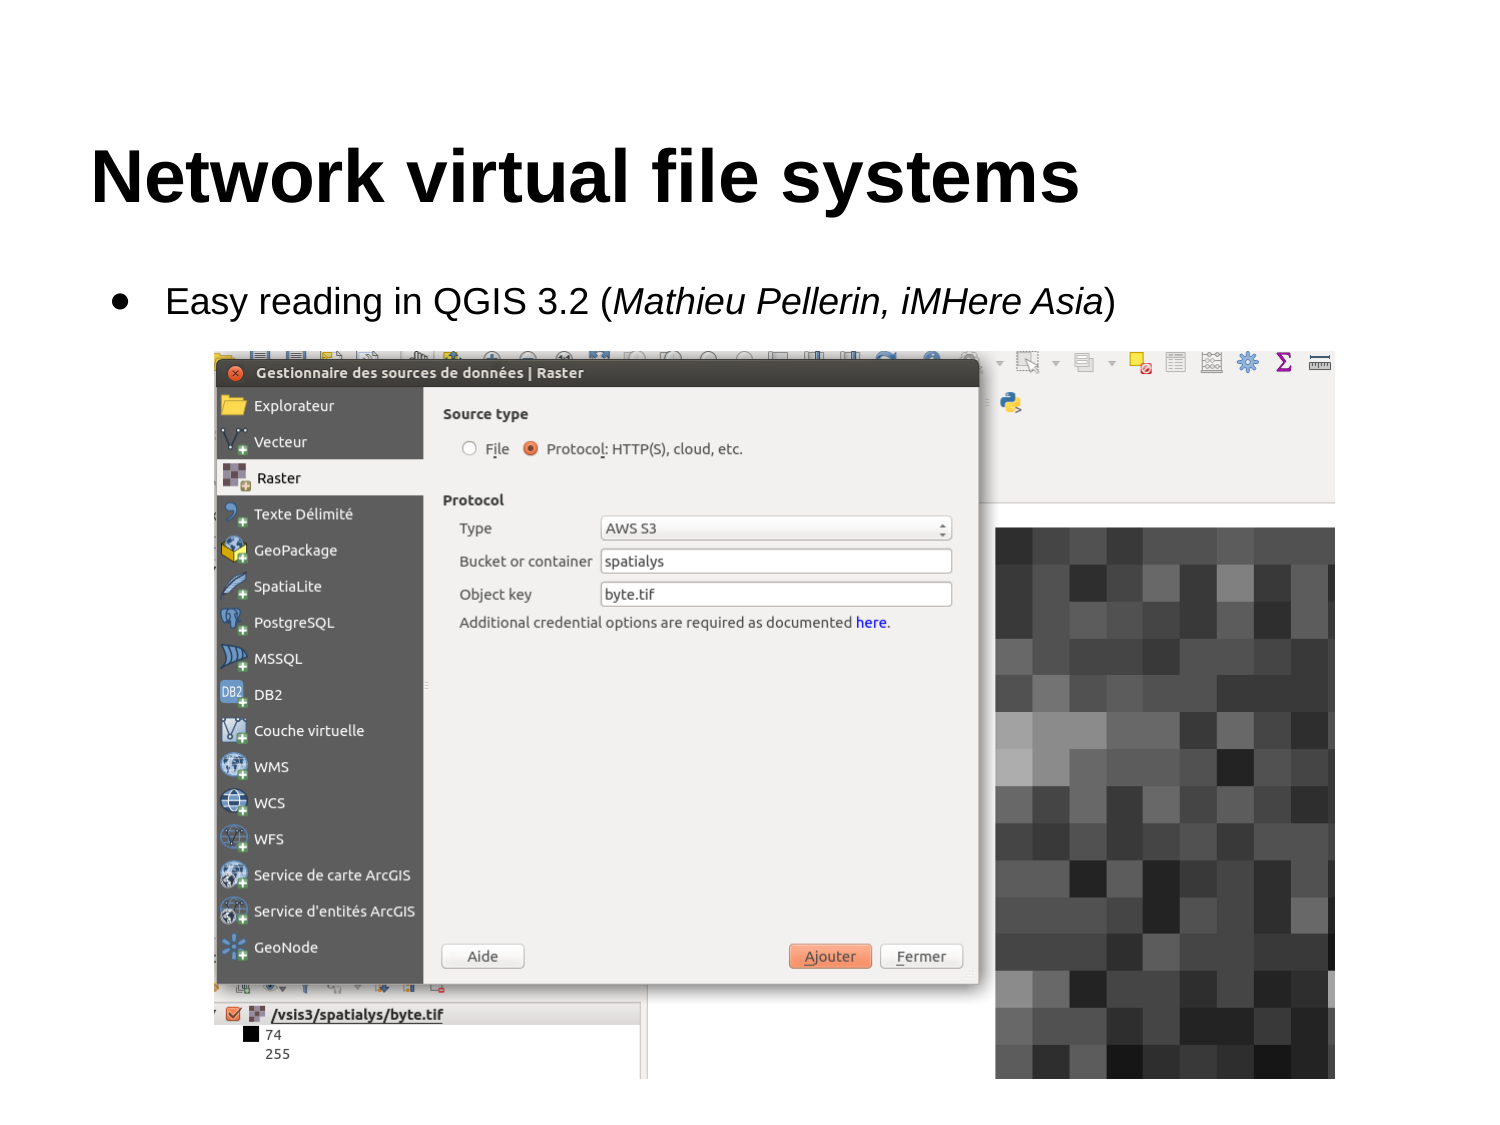

# Network virtual file systems
Easy reading in QGIS 3.2 (Mathieu Pellerin, iMHere Asia)